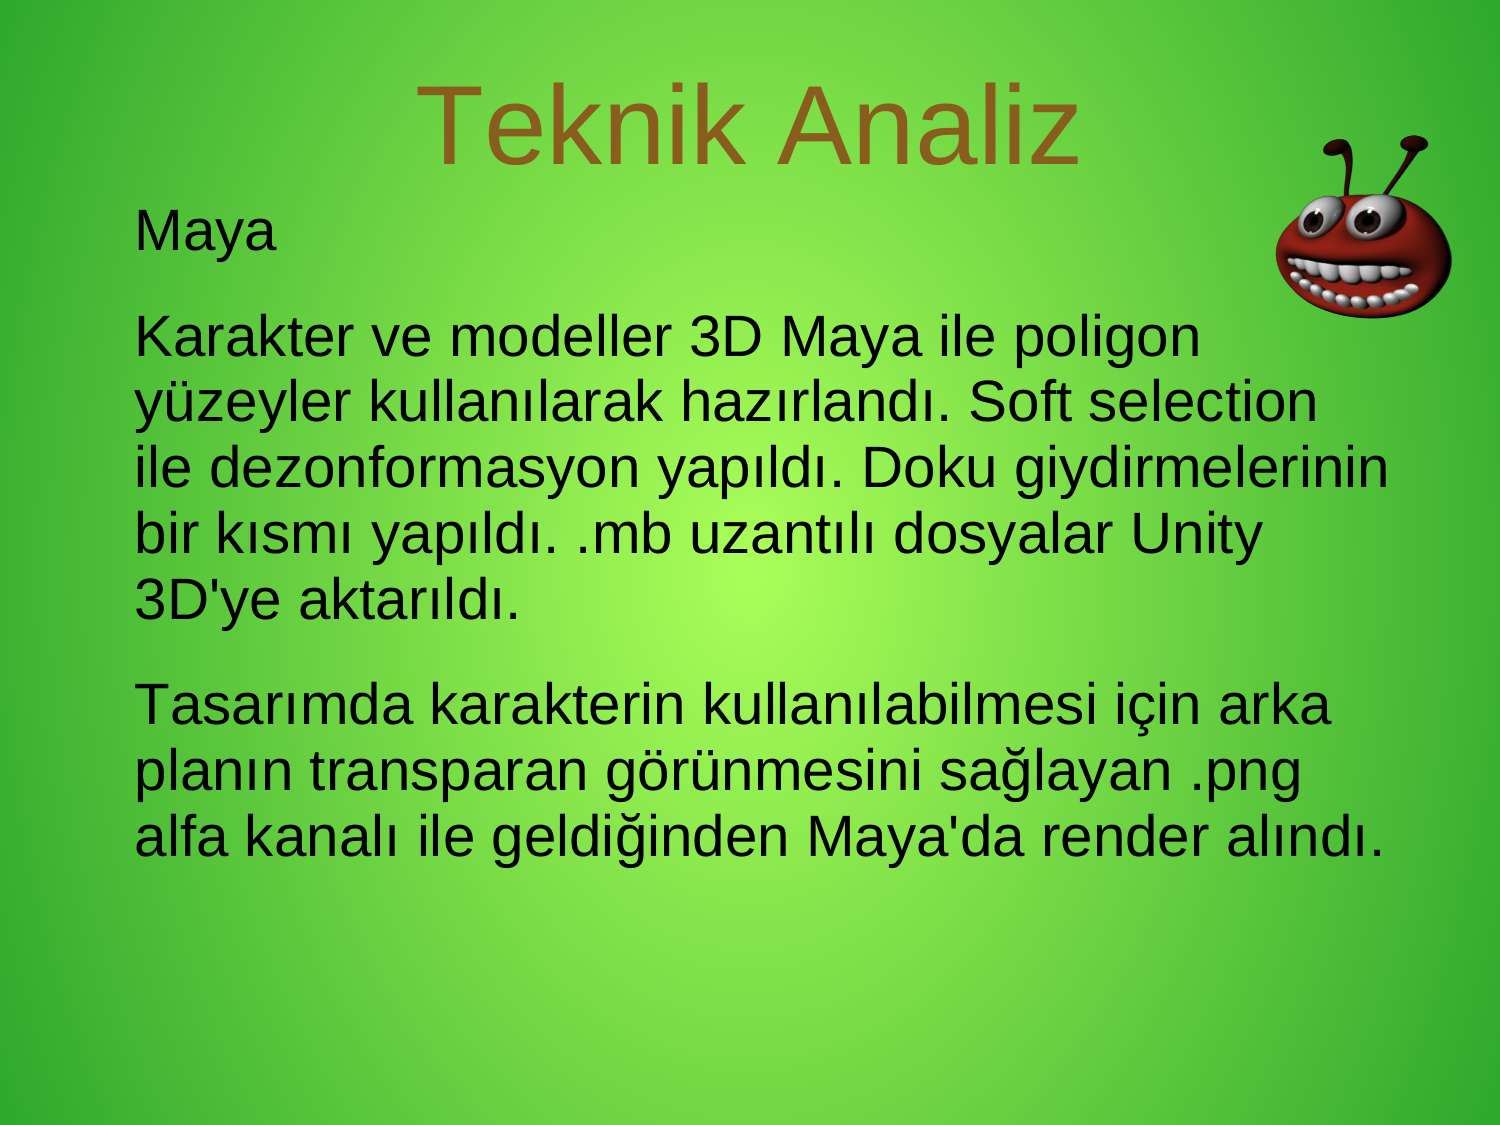

Teknik Analiz
Maya
Karakter ve modeller 3D Maya ile poligon yüzeyler kullanılarak hazırlandı. Soft selection ile dezonformasyon yapıldı. Doku giydirmelerinin bir kısmı yapıldı. .mb uzantılı dosyalar Unity 3D'ye aktarıldı.
Tasarımda karakterin kullanılabilmesi için arka planın transparan görünmesini sağlayan .png alfa kanalı ile geldiğinden Maya'da render alındı.